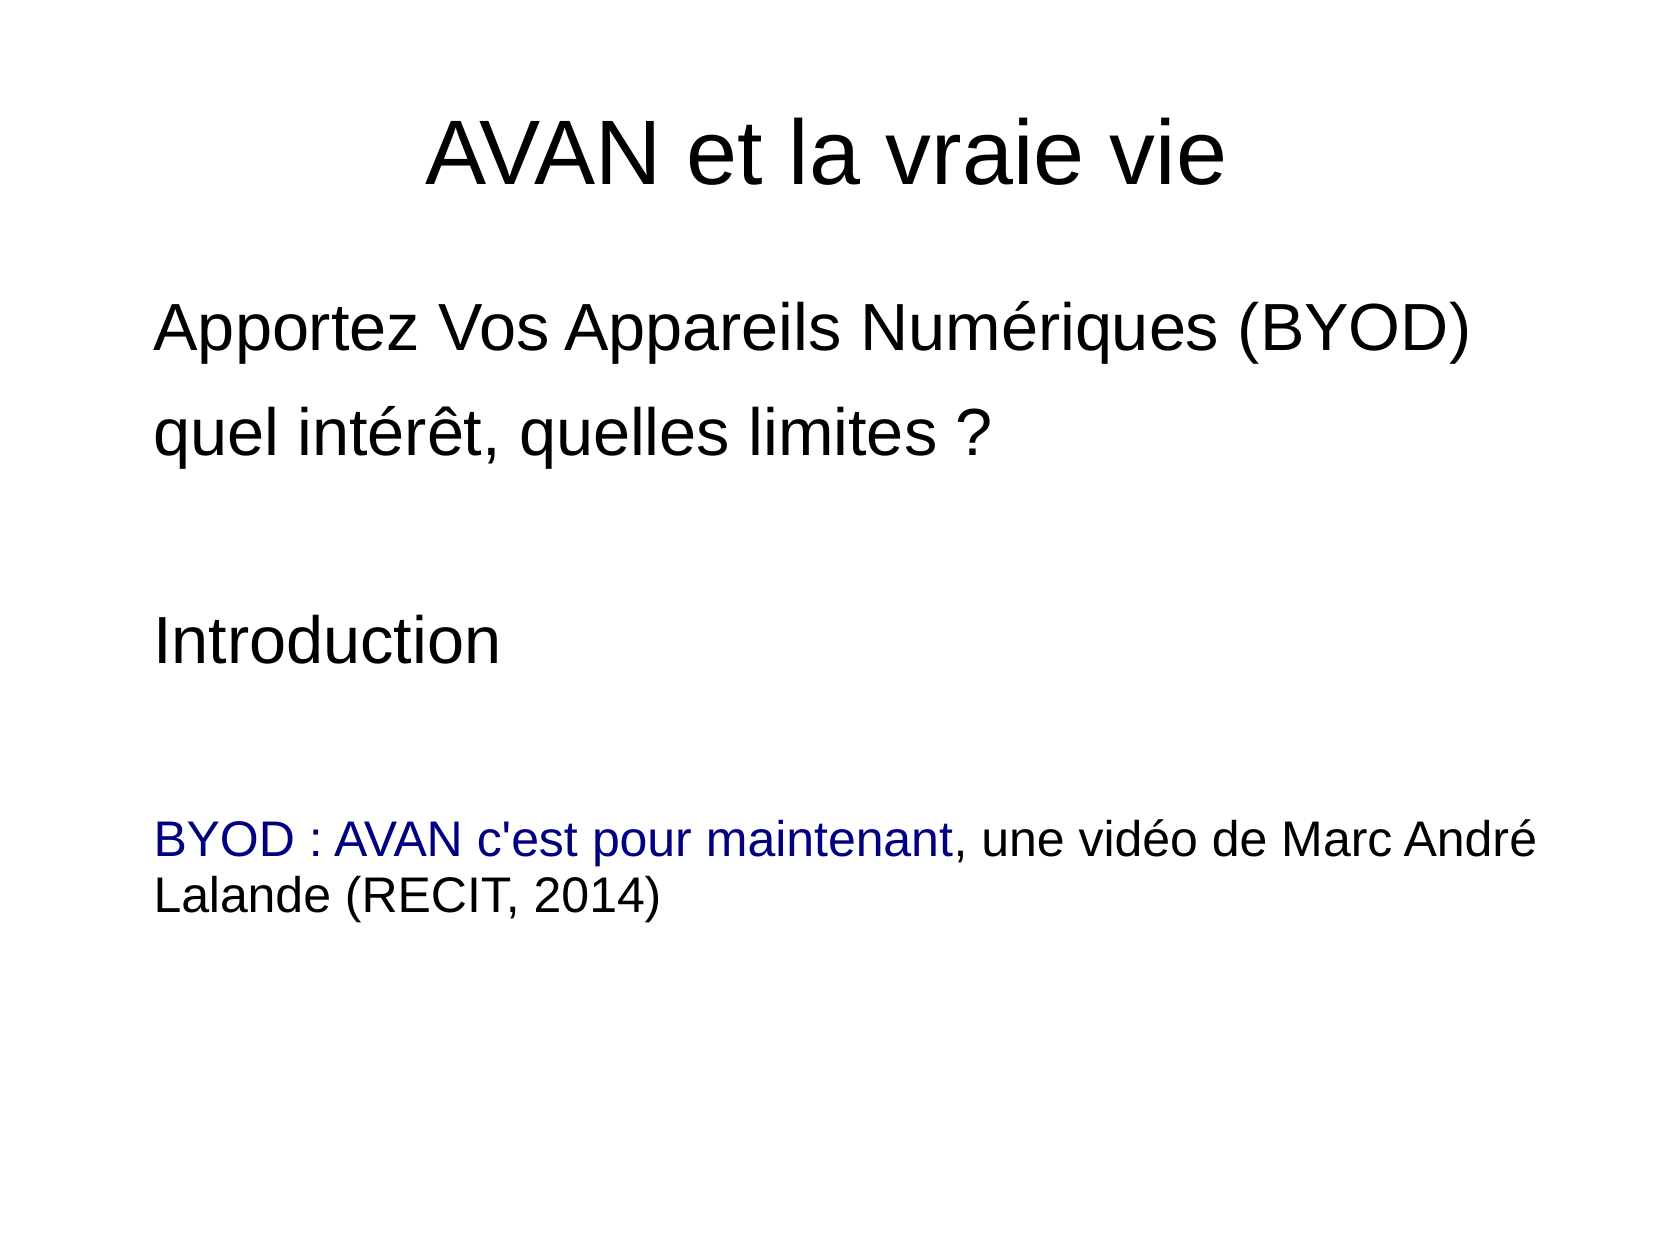

# AVAN et la vraie vie
Apportez Vos Appareils Numériques (BYOD)
quel intérêt, quelles limites ?
Introduction
BYOD : AVAN c'est pour maintenant, une vidéo de Marc André Lalande (RECIT, 2014)